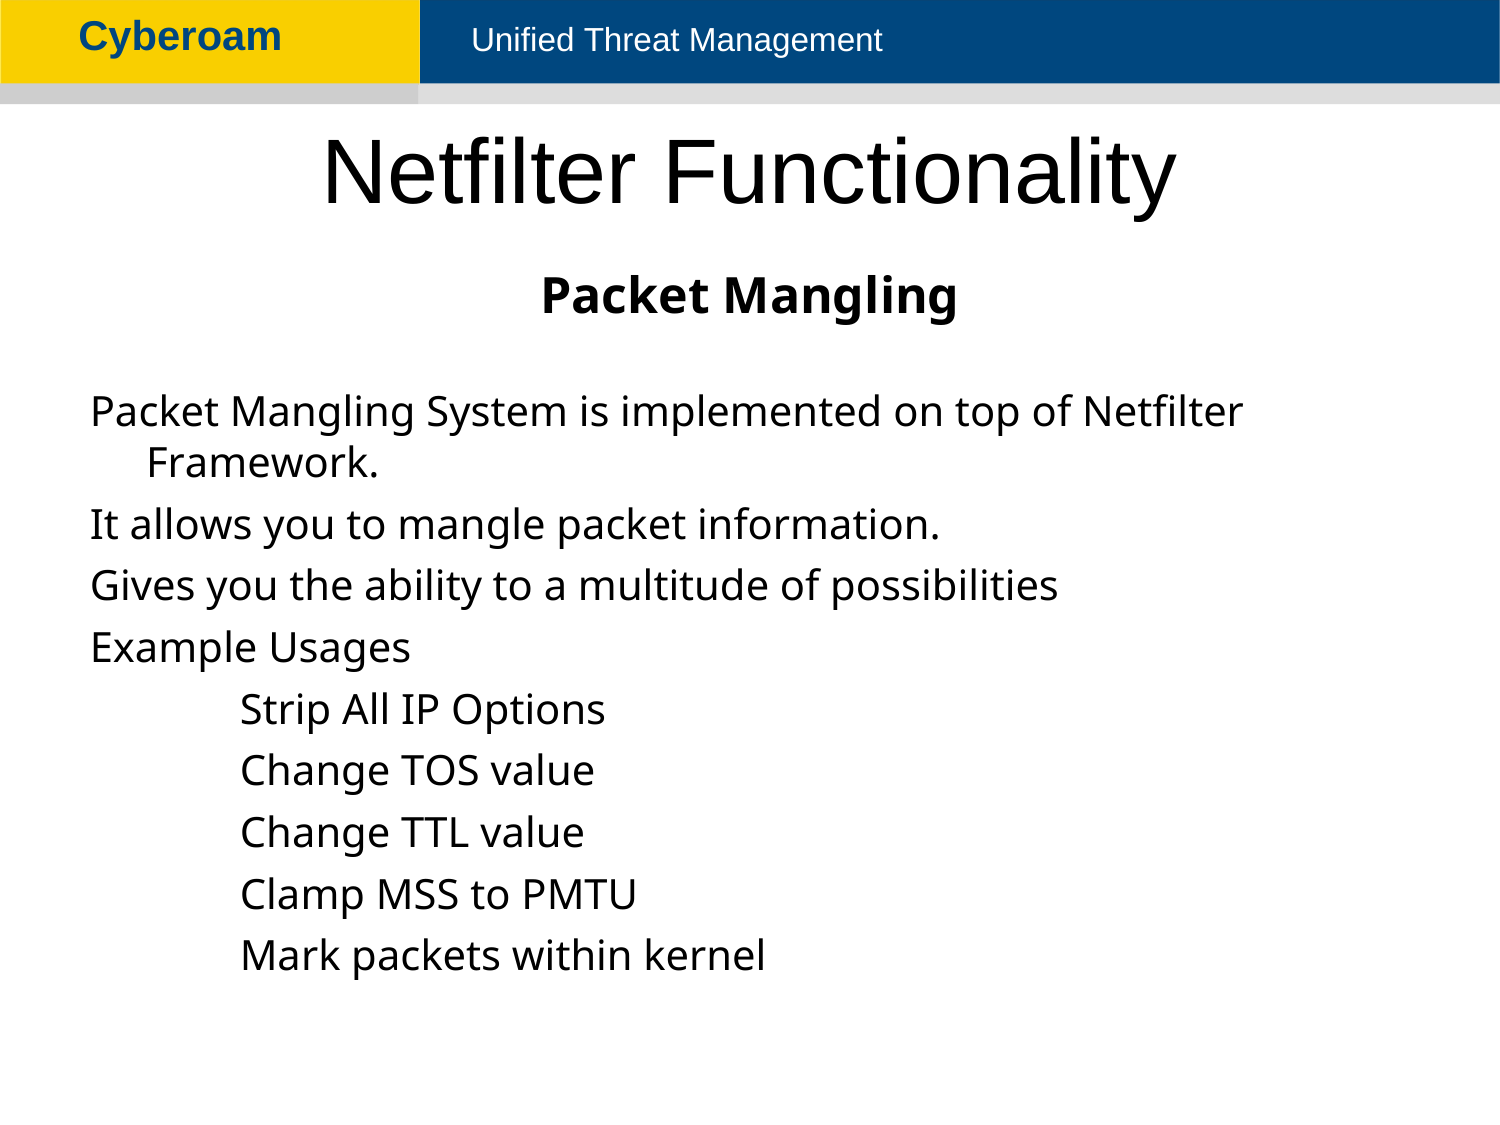

# Netfilter Functionality
Packet Mangling
Packet Mangling System is implemented on top of Netfilter Framework.
It allows you to mangle packet information.
Gives you the ability to a multitude of possibilities
Example Usages
		Strip All IP Options
		Change TOS value
		Change TTL value
		Clamp MSS to PMTU
		Mark packets within kernel